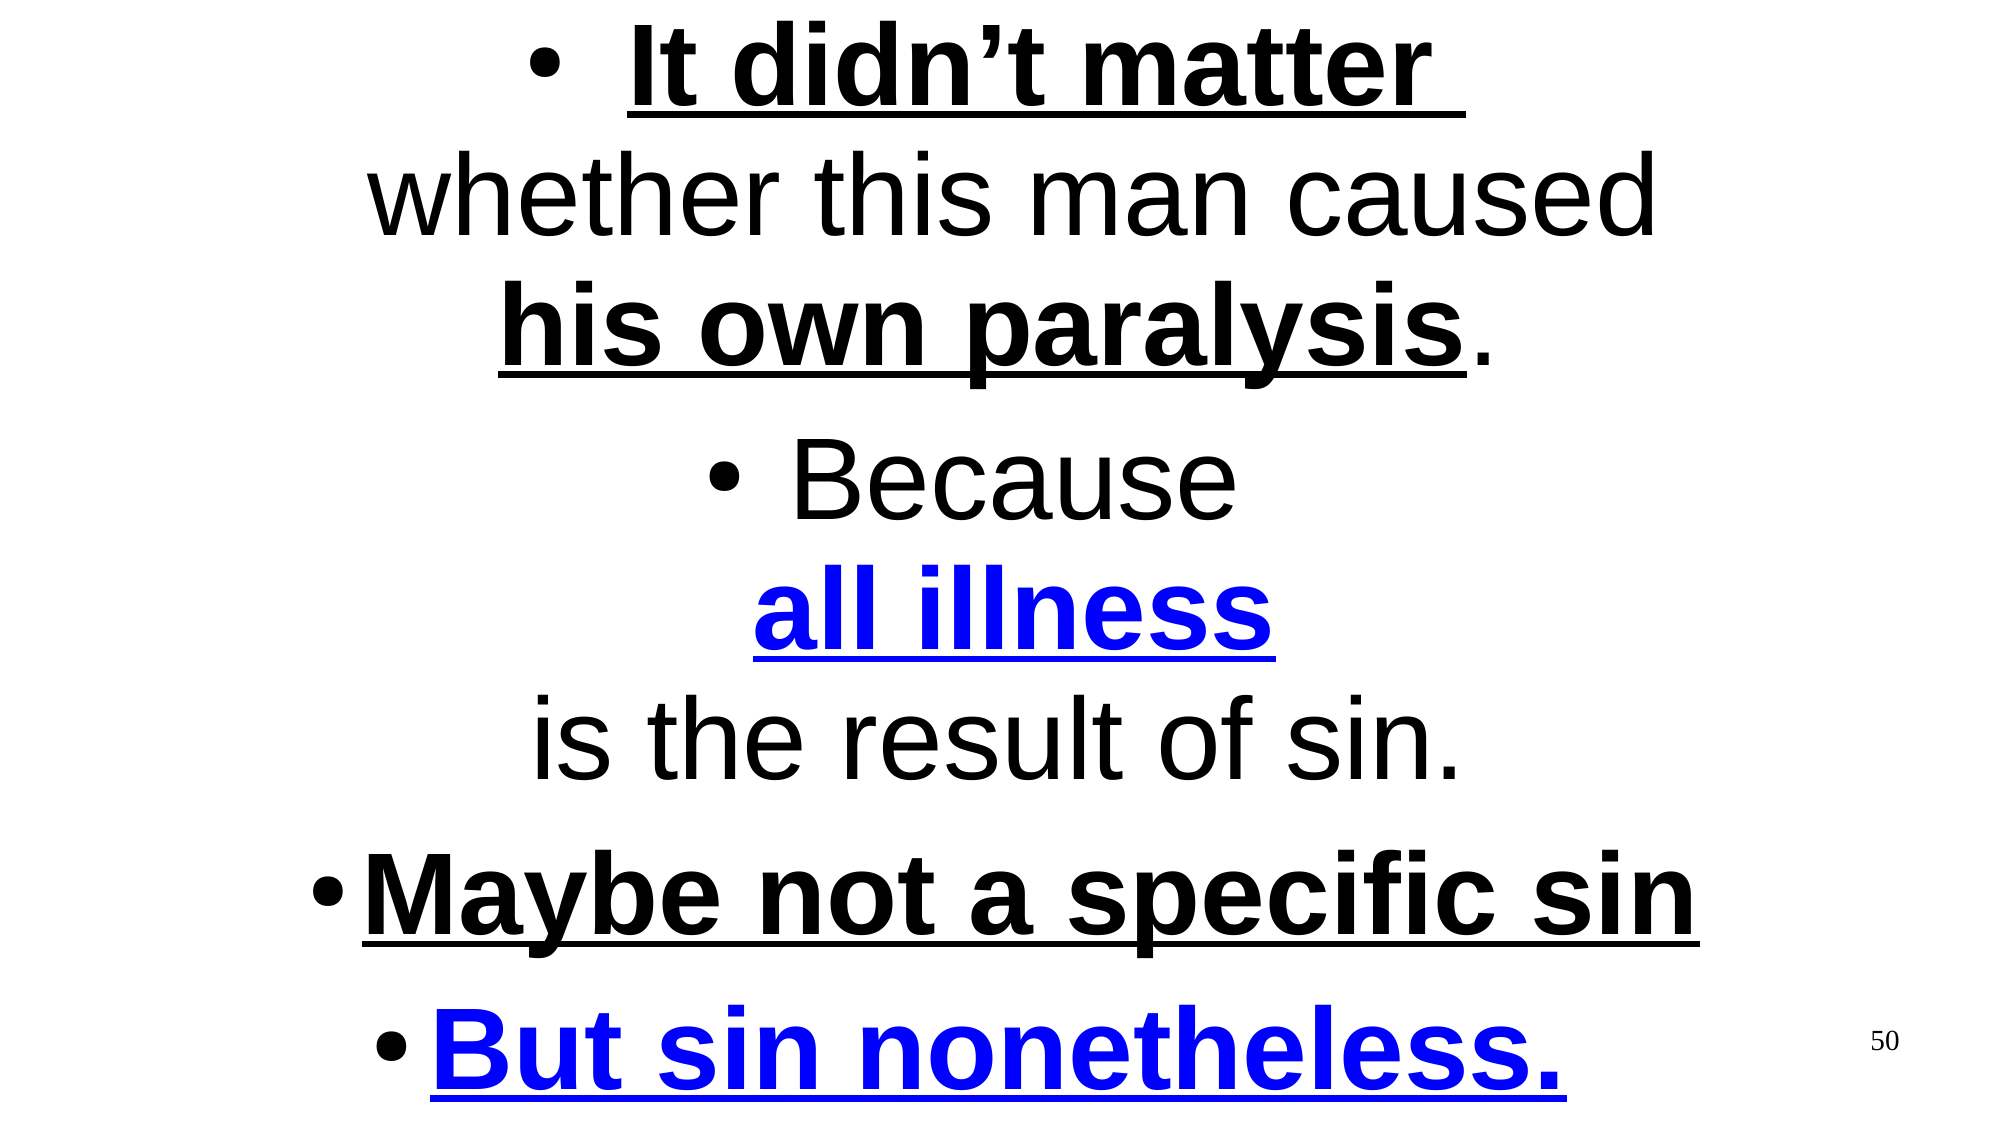

# It didn’t matter whether this man caused his own paralysis.
Because
all illness
is the result of sin.
Maybe not a specific sin
But sin nonetheless.
50